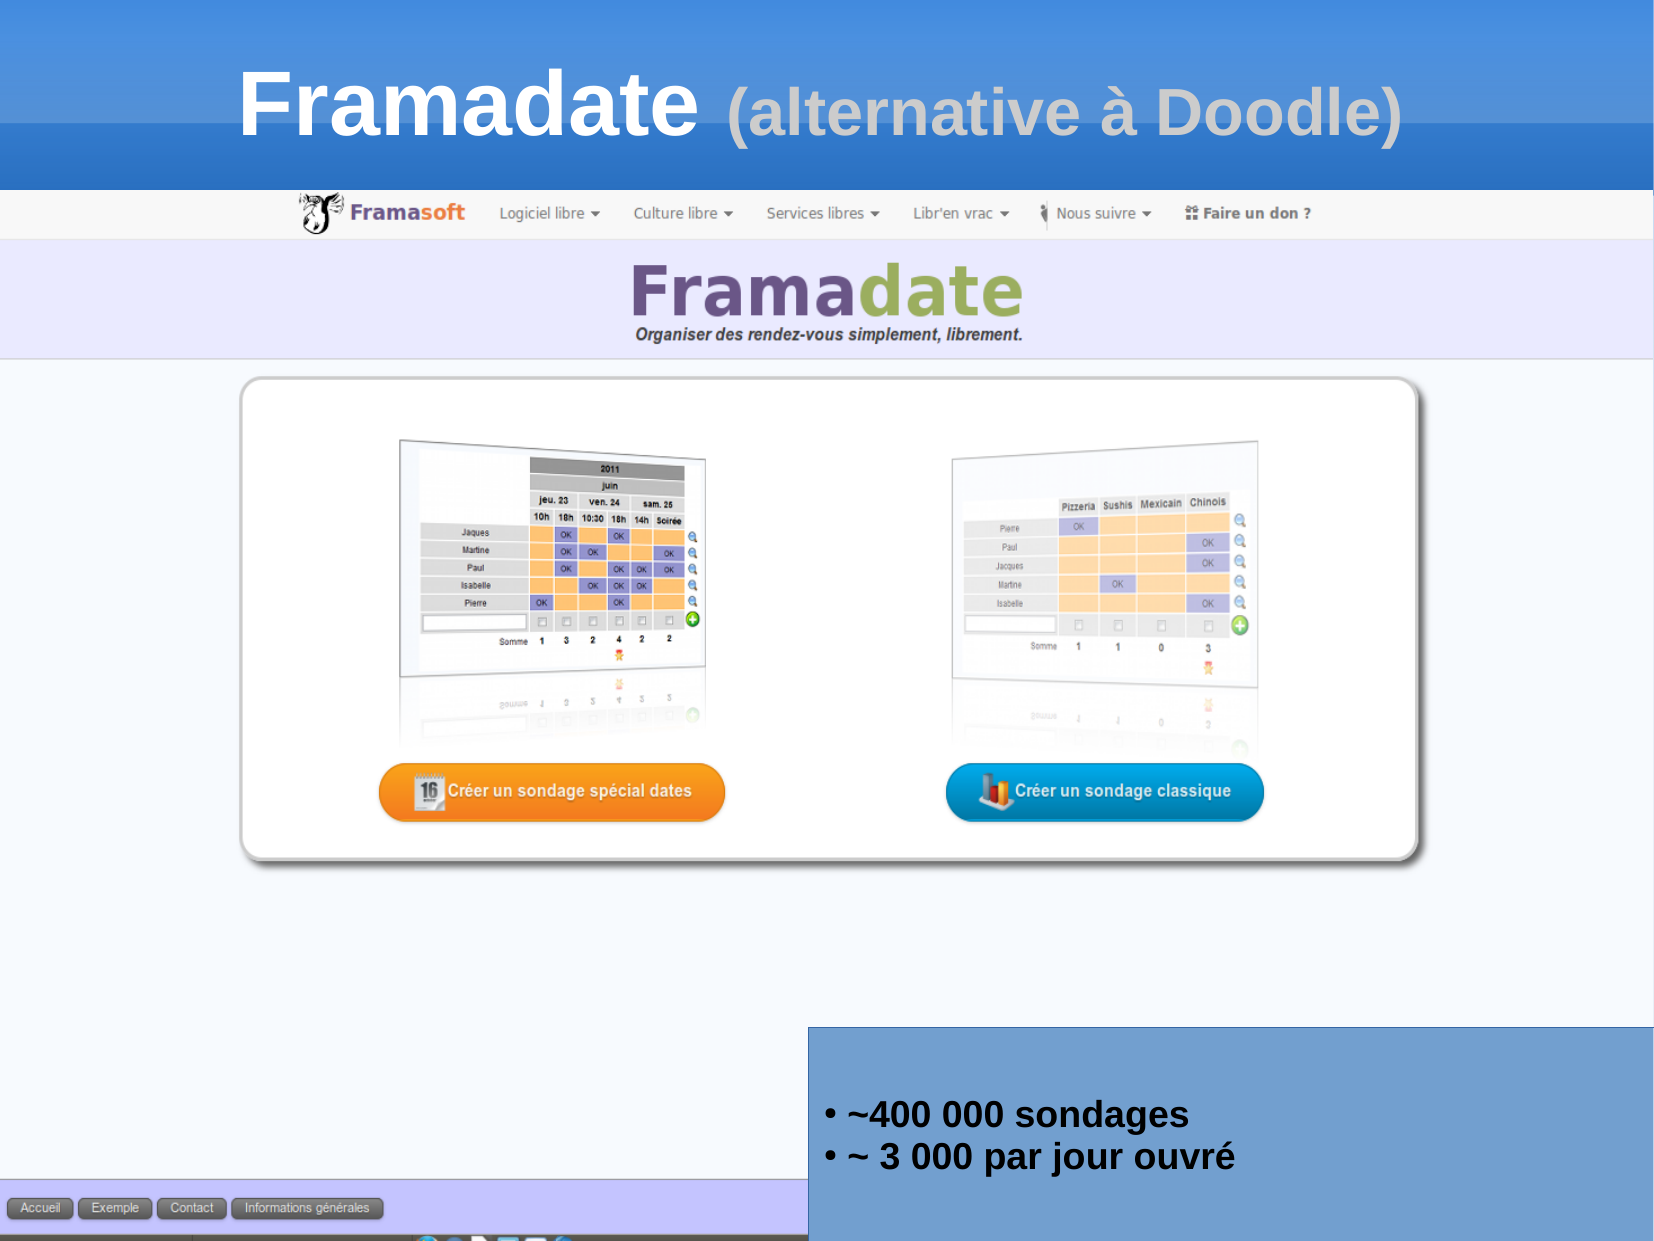

# Framadate (alternative à Doodle)
 ~400 000 sondages
 ~ 3 000 par jour ouvré